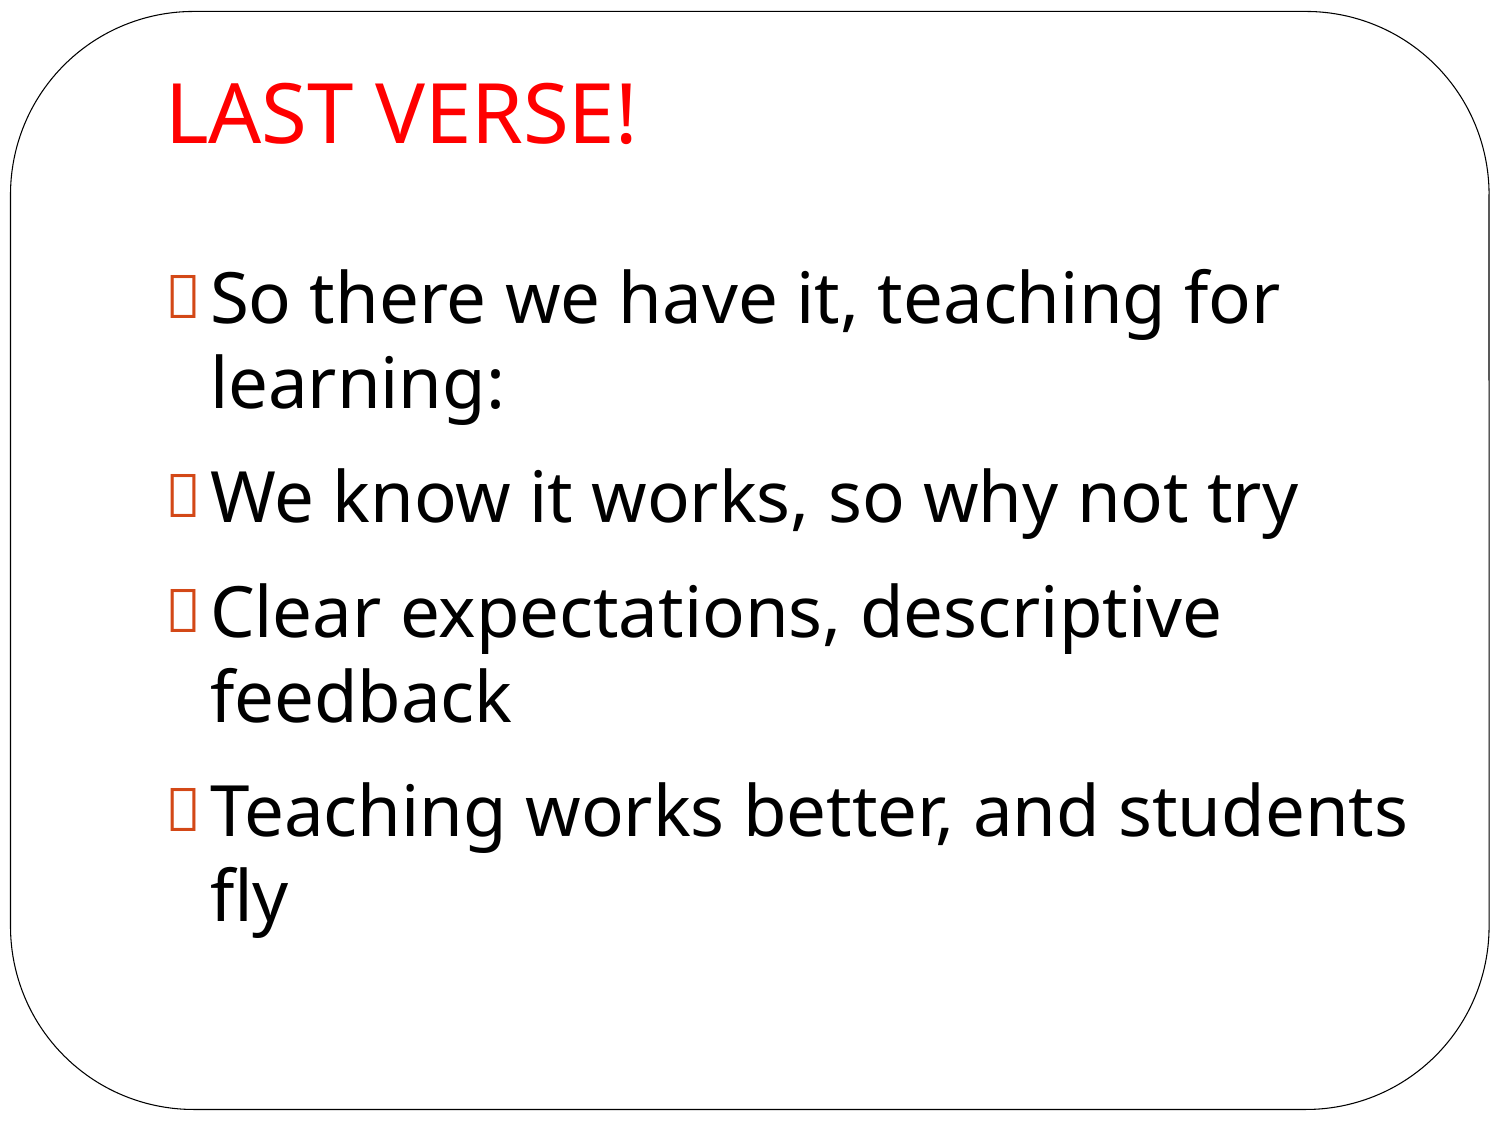

# LAST VERSE!
So there we have it, teaching for learning:
We know it works, so why not try
Clear expectations, descriptive feedback
Teaching works better, and students fly